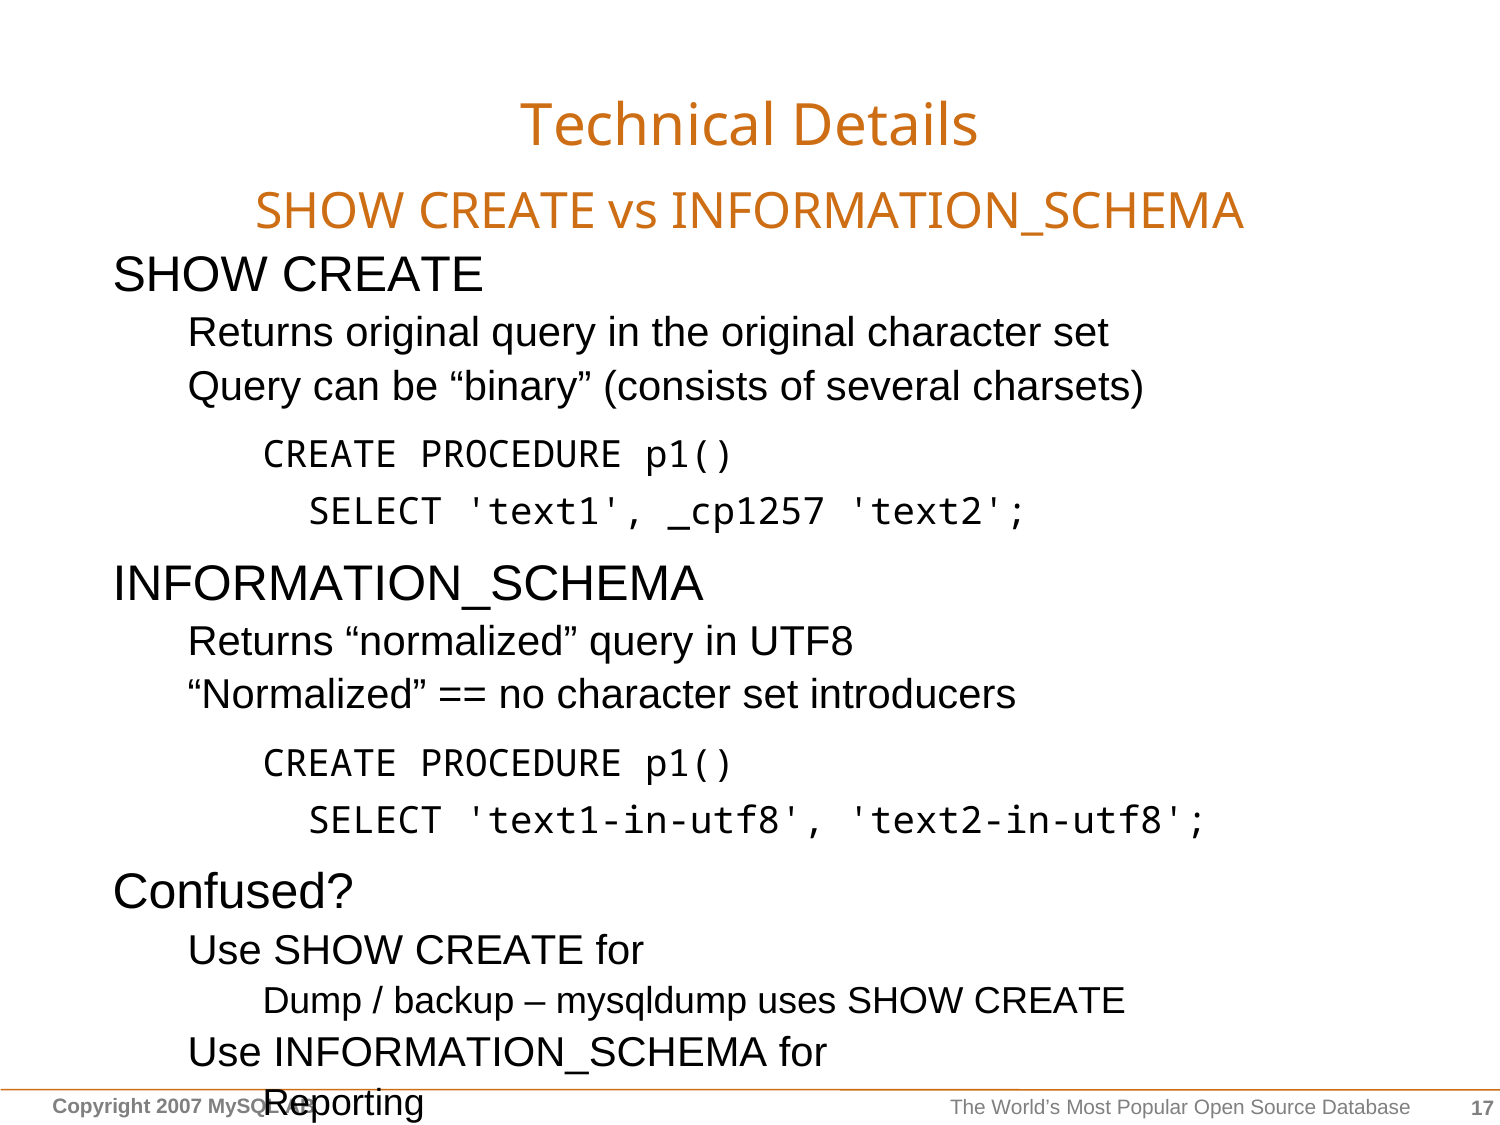

# Technical Details SHOW CREATE vs INFORMATION_SCHEMA
SHOW CREATE
Returns original query in the original character set
Query can be “binary” (consists of several charsets)
CREATE PROCEDURE p1()
 SELECT 'text1', _cp1257 'text2';
INFORMATION_SCHEMA
Returns “normalized” query in UTF8
“Normalized” == no character set introducers
CREATE PROCEDURE p1()
 SELECT 'text1-in-utf8', 'text2-in-utf8';
Confused?
Use SHOW CREATE for
Dump / backup – mysqldump uses SHOW CREATE
Use INFORMATION_SCHEMA for
Reporting